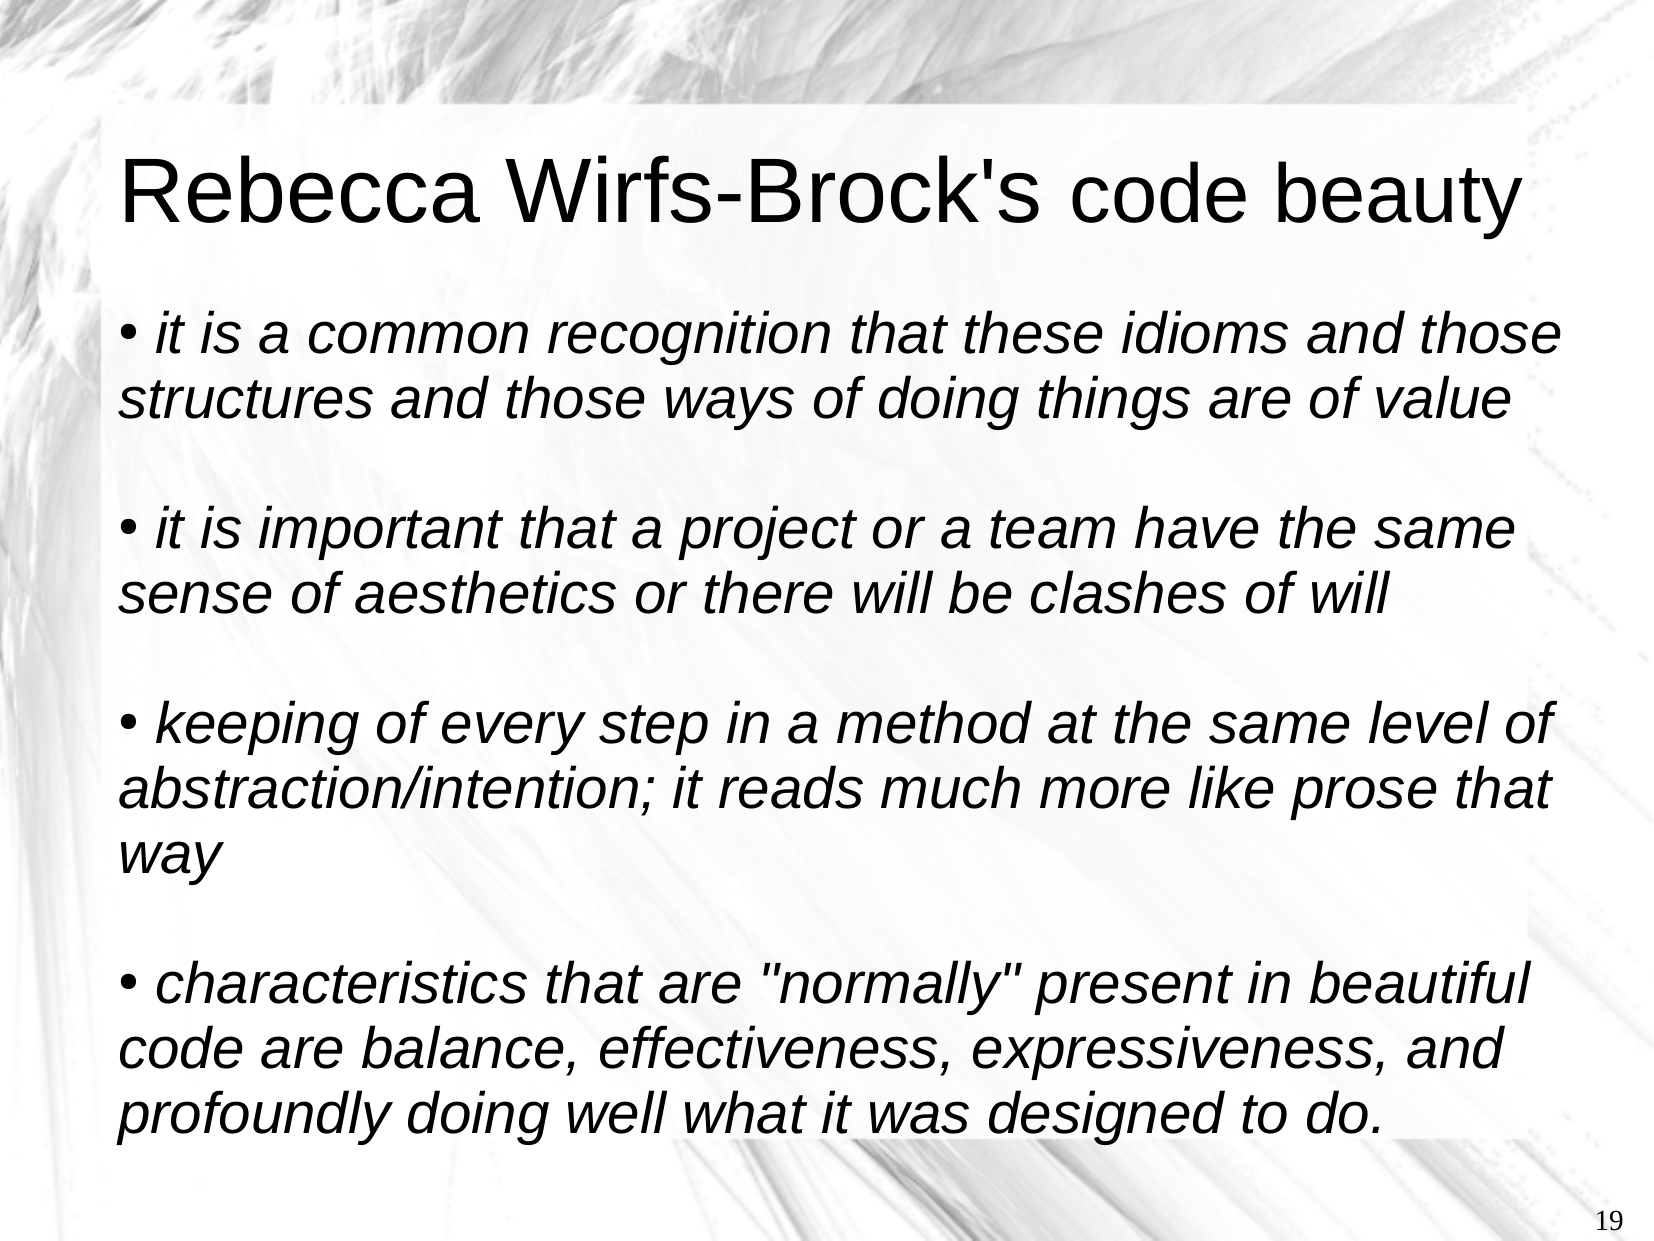

# Rebecca Wirfs-Brock's code beauty
 it is a common recognition that these idioms and those structures and those ways of doing things are of value
 it is important that a project or a team have the same sense of aesthetics or there will be clashes of will
 keeping of every step in a method at the same level of abstraction/intention; it reads much more like prose that way
 characteristics that are "normally" present in beautiful code are balance, effectiveness, expressiveness, and profoundly doing well what it was designed to do.
19